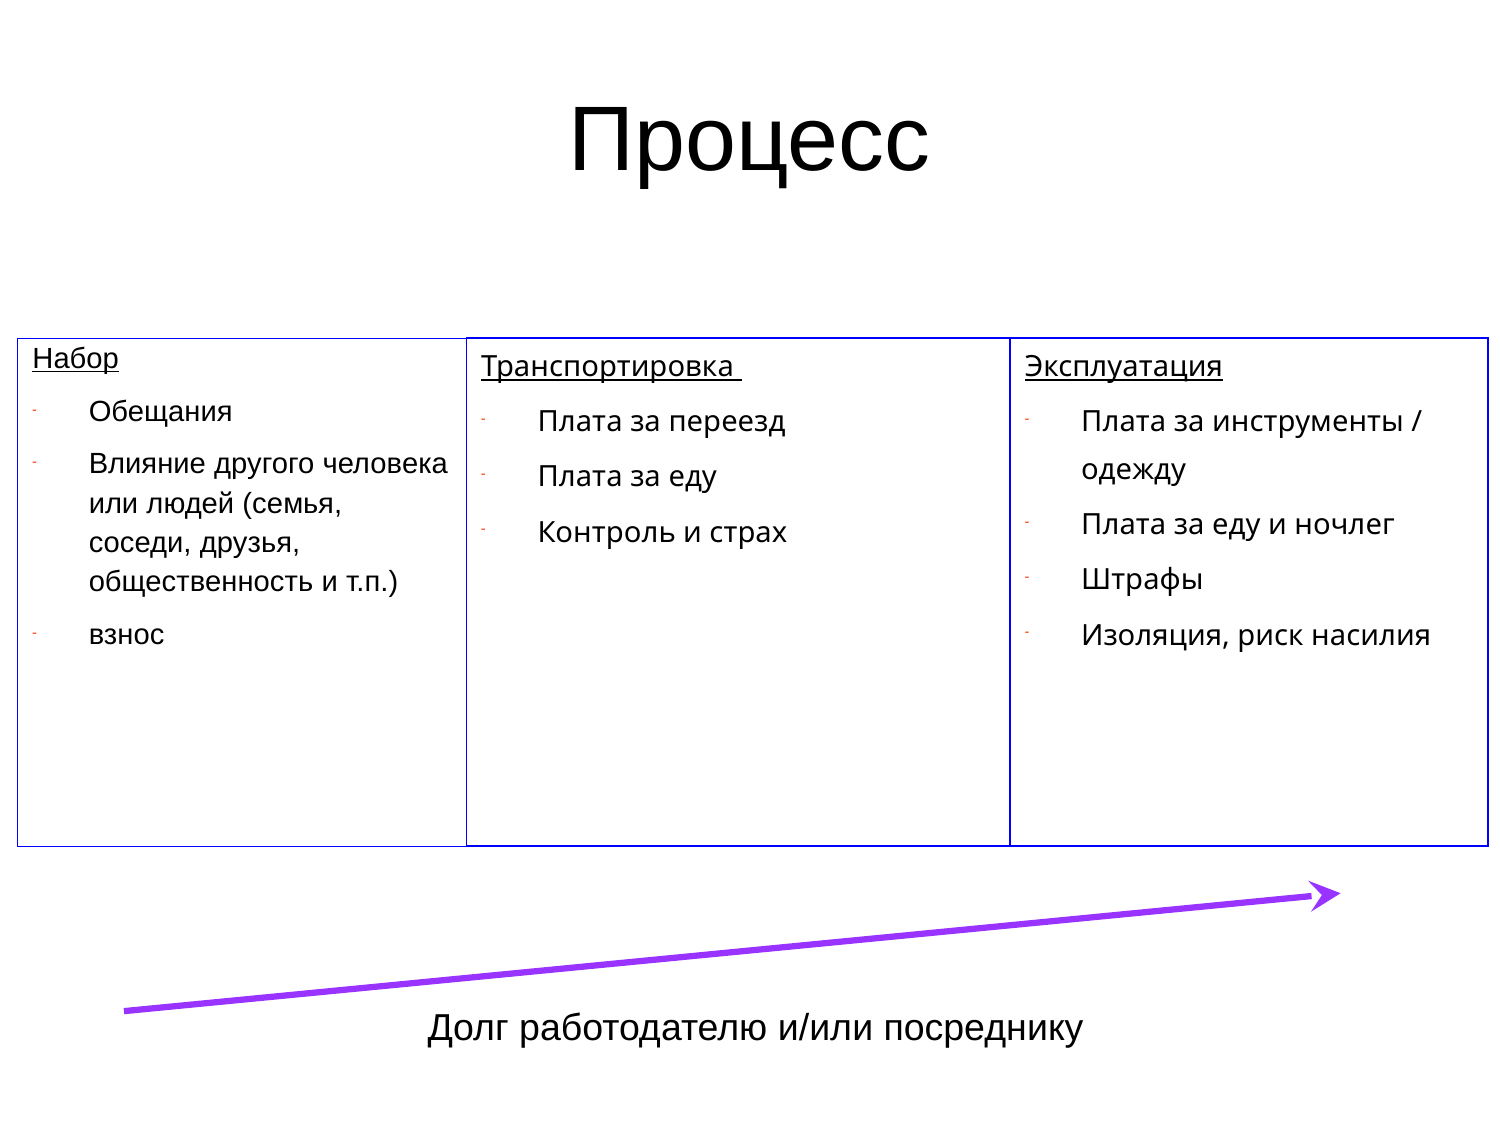

# Процесс
Набор
Обещания
Влияние другого человека или людей (семья, соседи, друзья, общественность и т.п.)
взнос
Транспортировка
Плата за переезд
Плата за еду
Контроль и страх
Эксплуатация
Плата за инструменты / одежду
Плата за еду и ночлег
Штрафы
Изоляция, риск насилия
Долг работодателю и/или посреднику